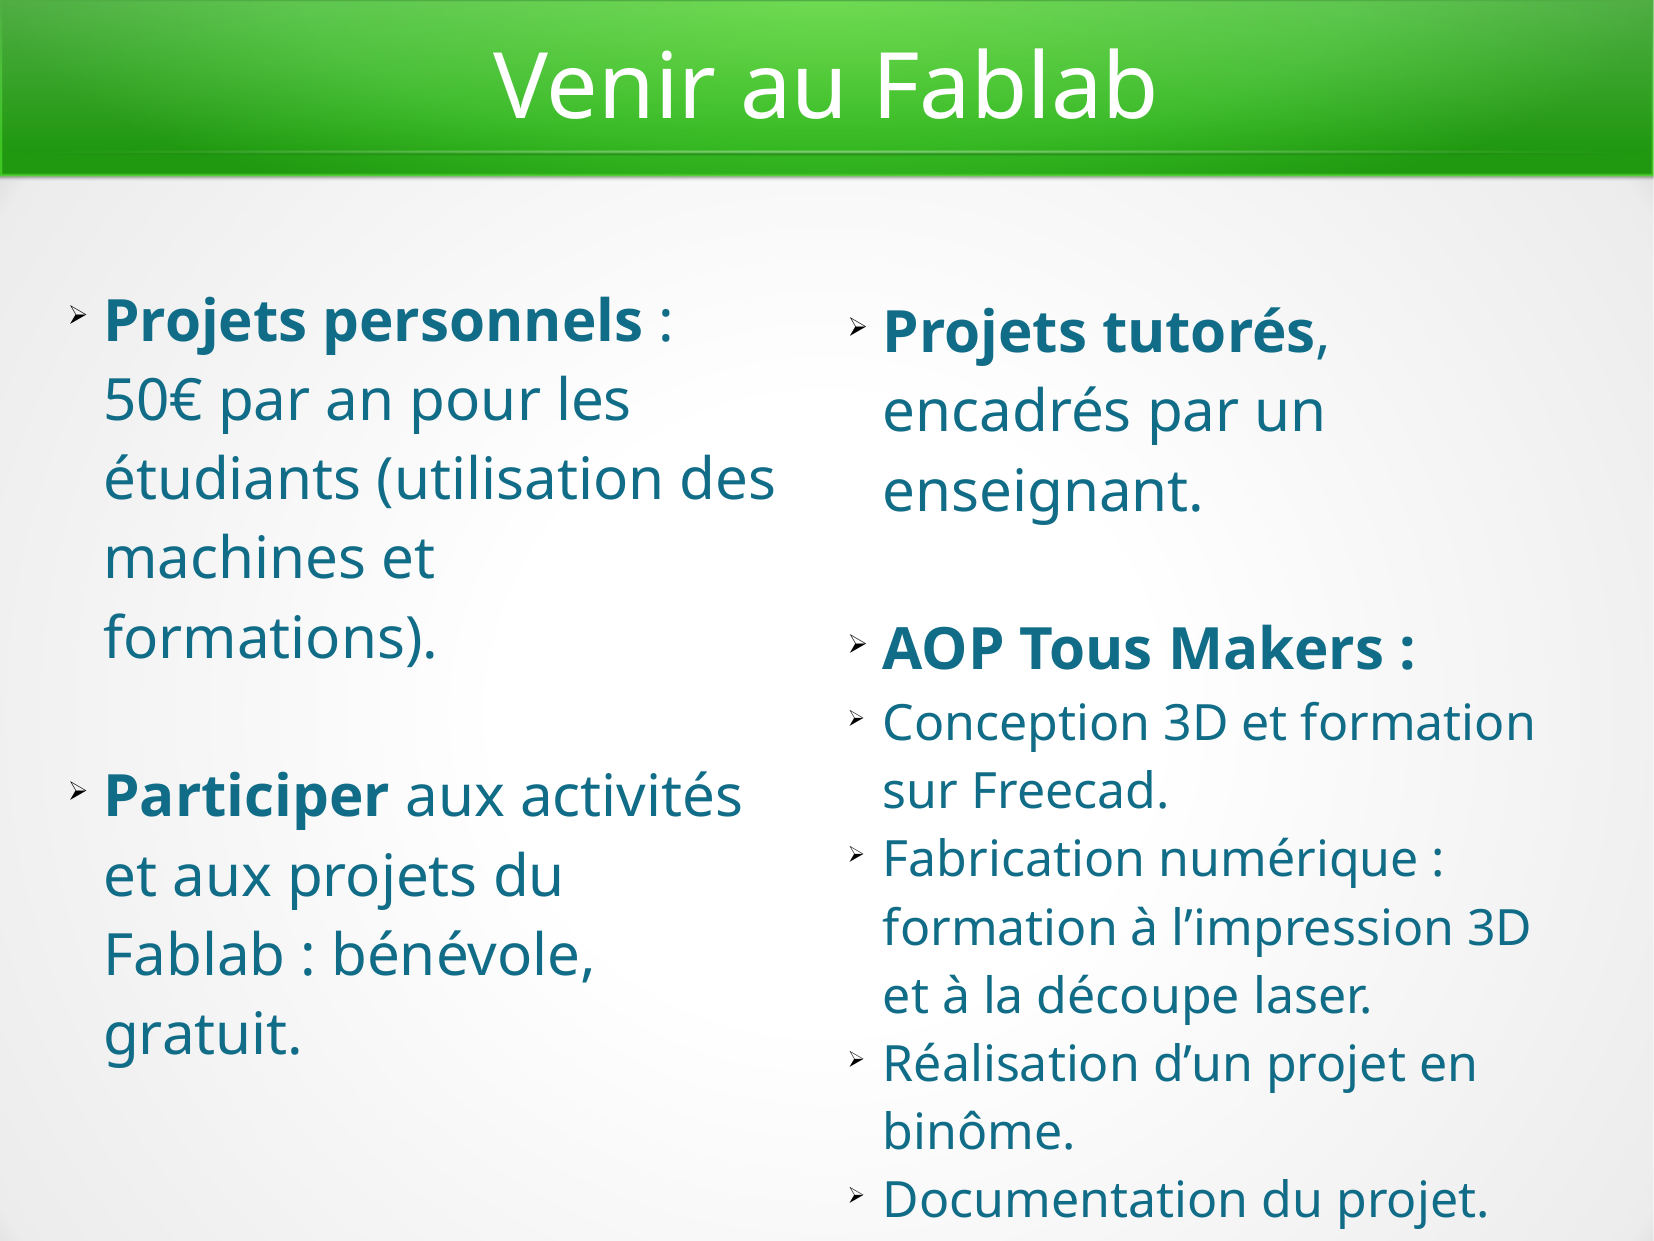

# Venir au Fablab
Projets tutorés, encadrés par un enseignant.
AOP Tous Makers :
Conception 3D et formation sur Freecad.
Fabrication numérique : formation à l’impression 3D et à la découpe laser.
Réalisation d’un projet en binôme.
Documentation du projet.
Projets personnels : 50€ par an pour les étudiants (utilisation des machines et formations).
Participer aux activités et aux projets du Fablab : bénévole, gratuit.